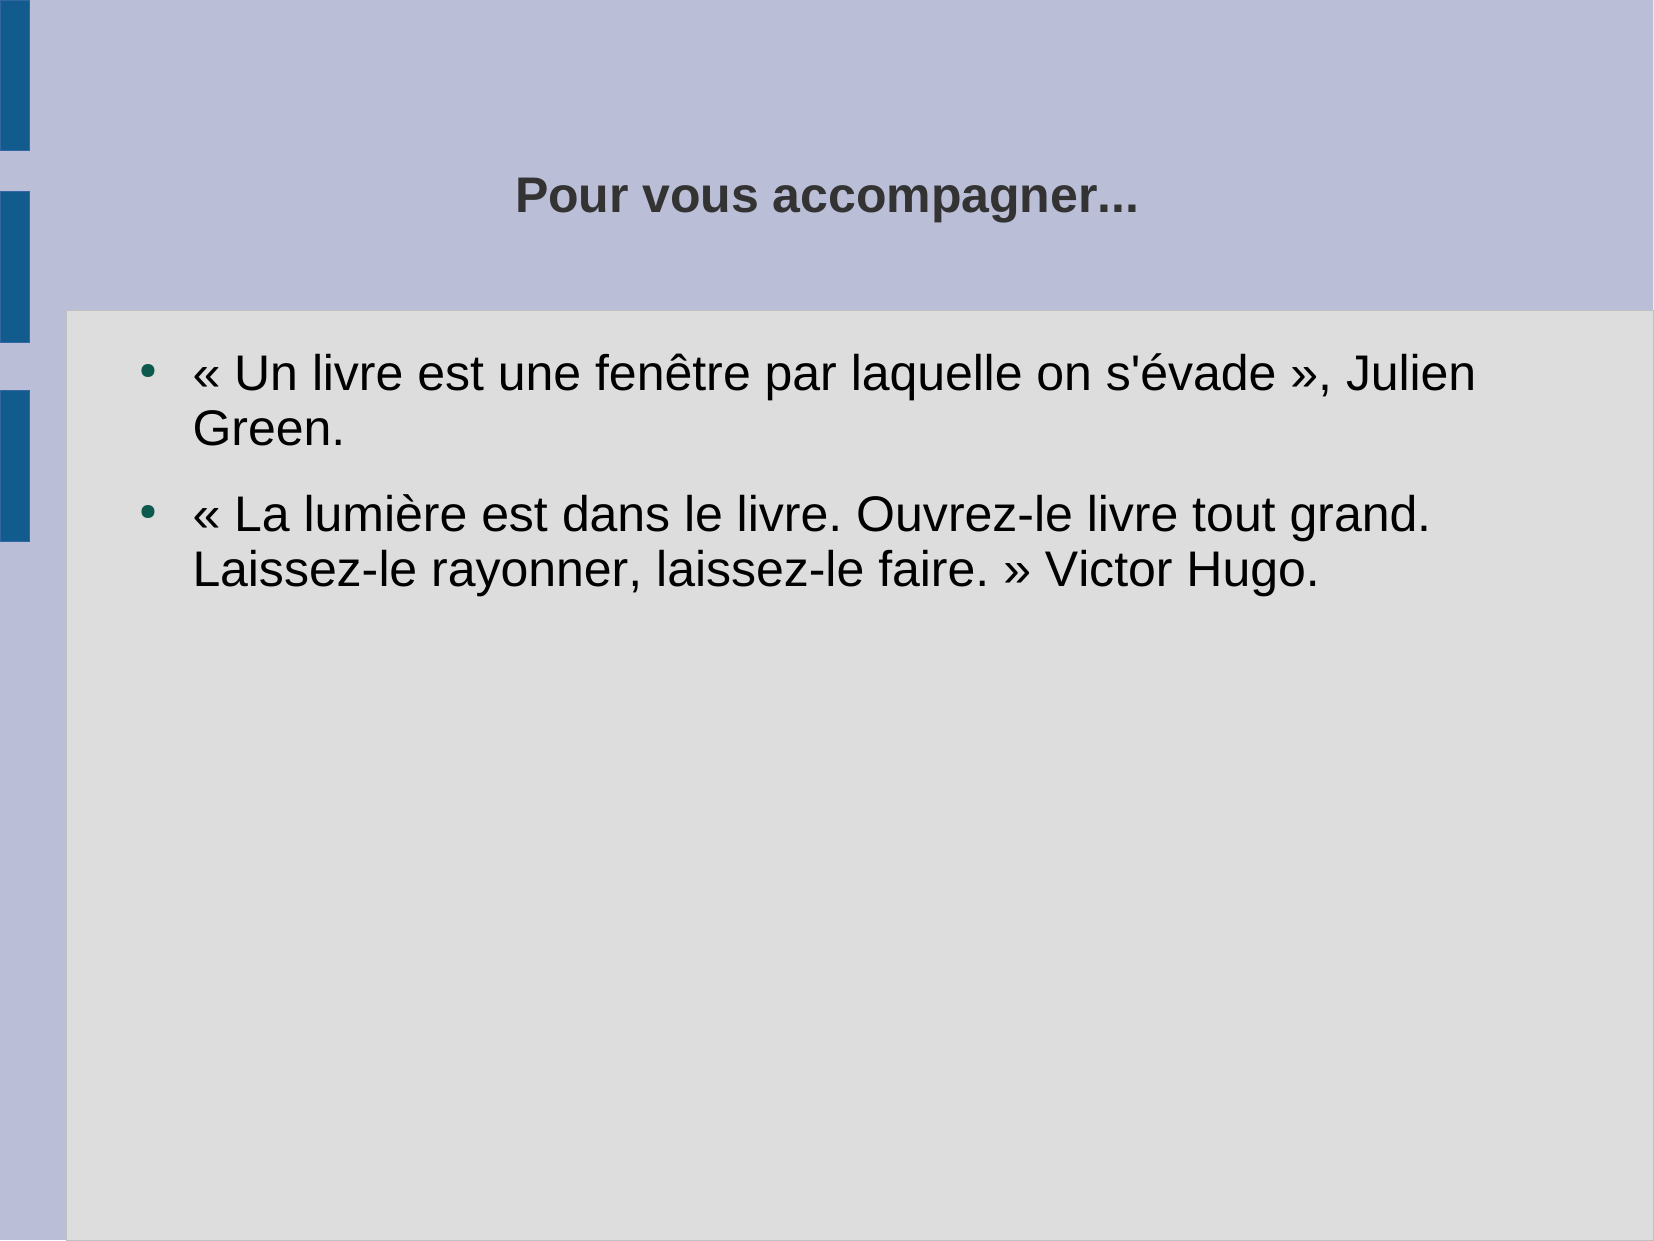

# Pour vous accompagner...
« Un livre est une fenêtre par laquelle on s'évade », Julien Green.
« La lumière est dans le livre. Ouvrez-le livre tout grand. Laissez-le rayonner, laissez-le faire. » Victor Hugo.